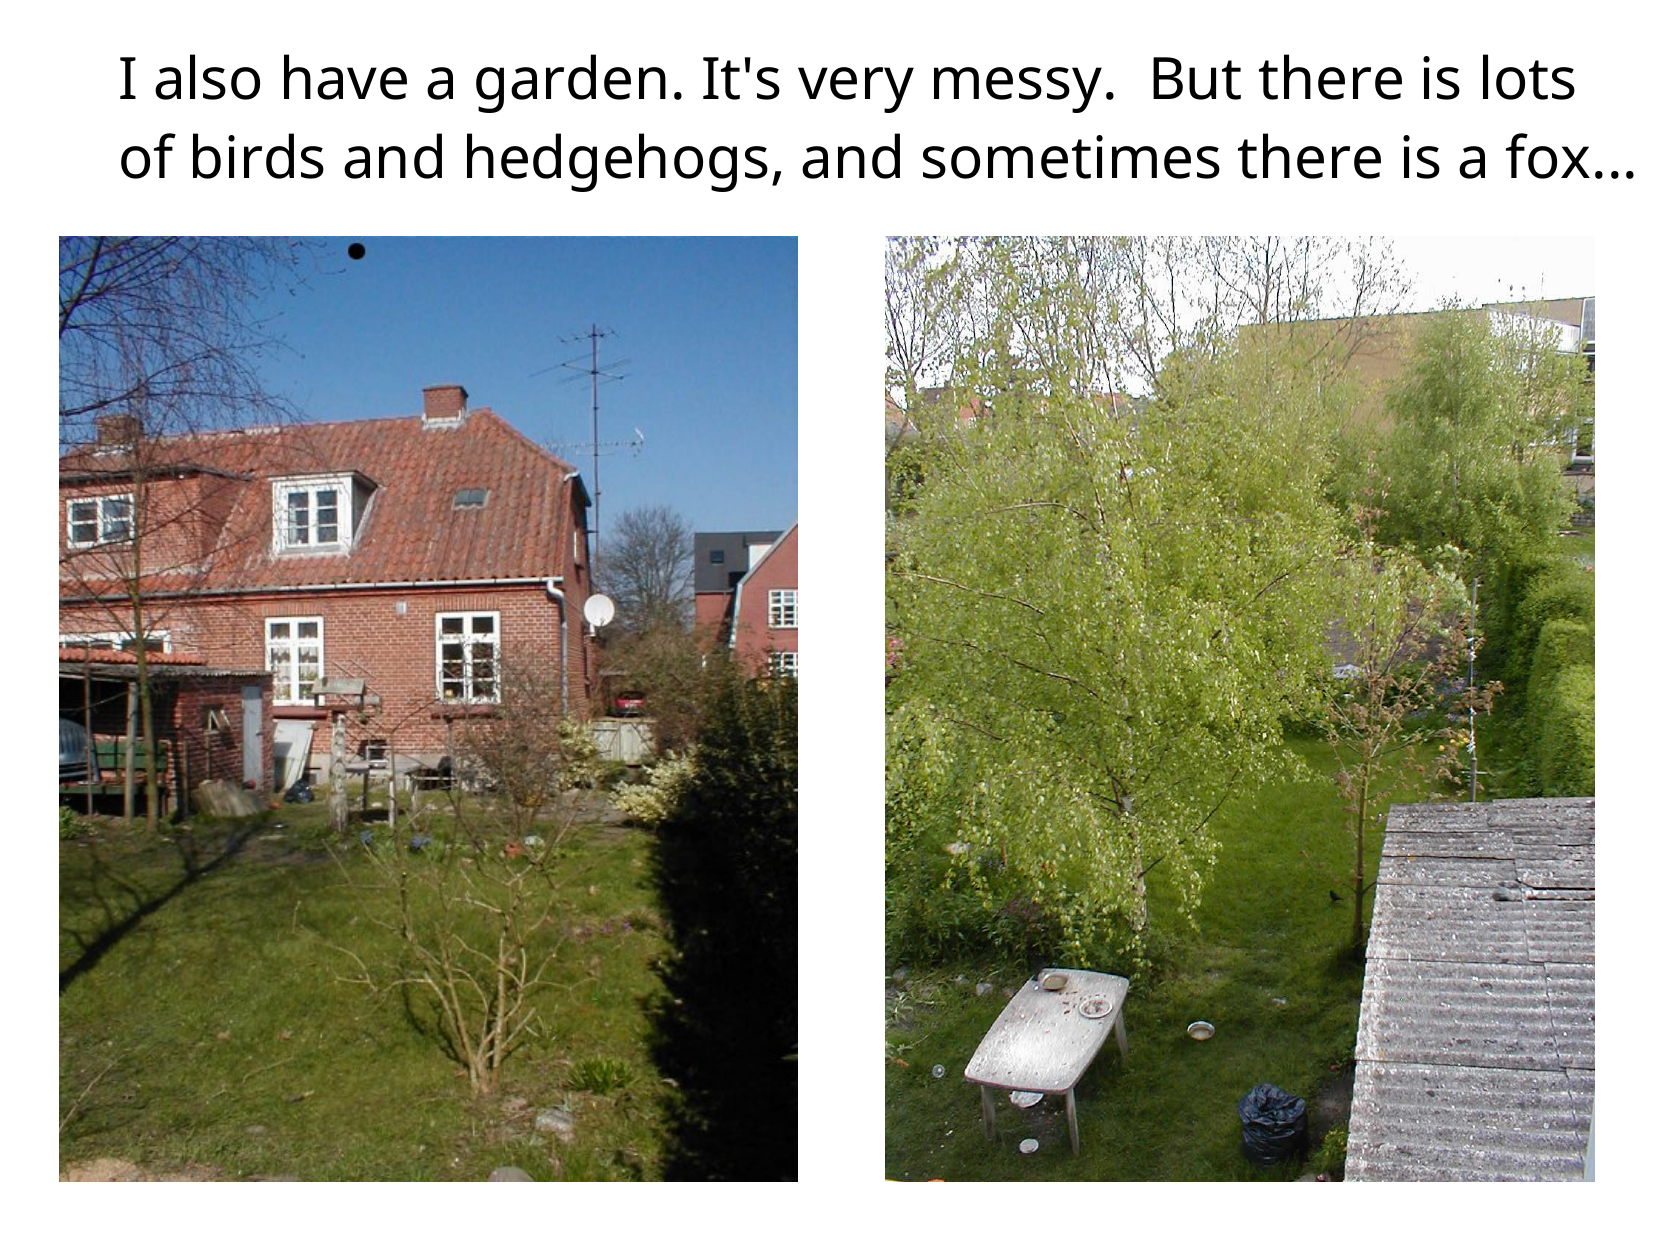

I also have a garden. It's very messy. But there is lots
of birds and hedgehogs, and sometimes there is a fox...